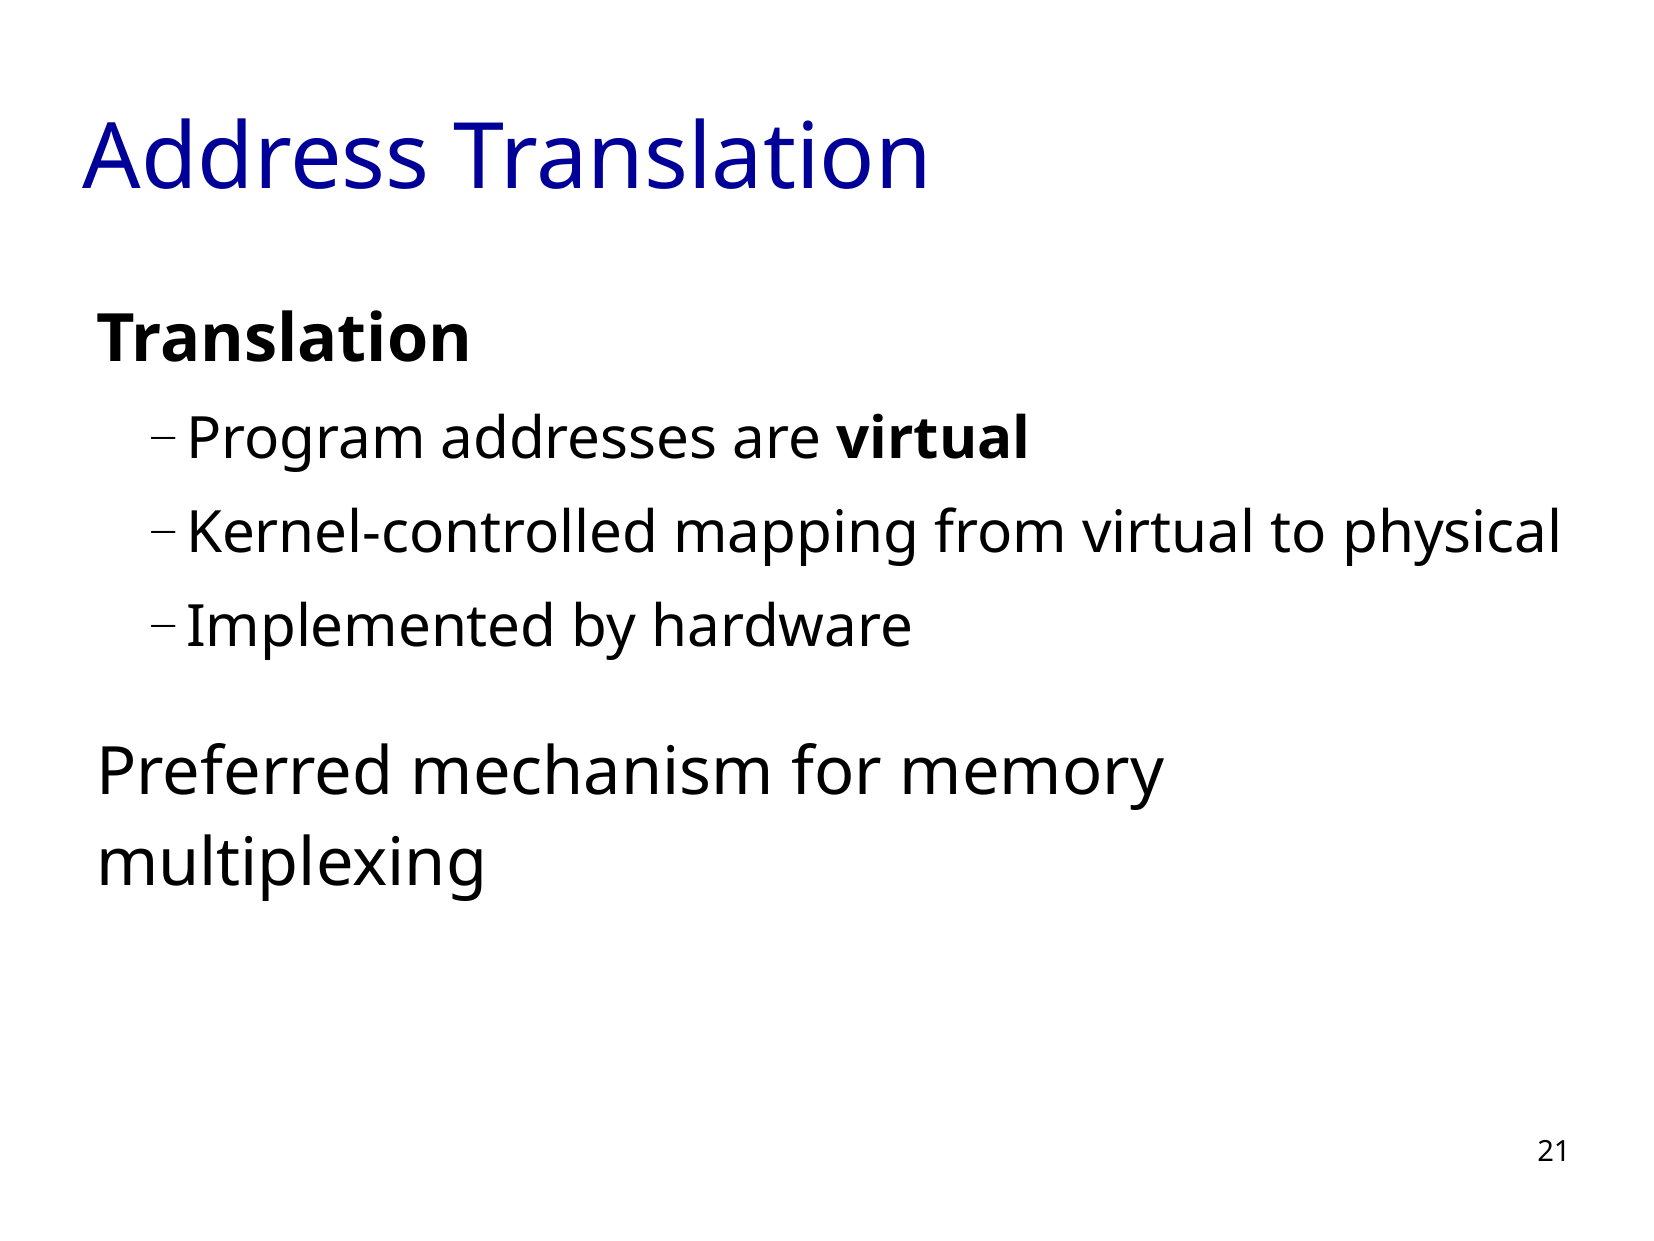

# Address Translation
Translation
Program addresses are virtual
Kernel-controlled mapping from virtual to physical
Implemented by hardware
Preferred mechanism for memory multiplexing
21